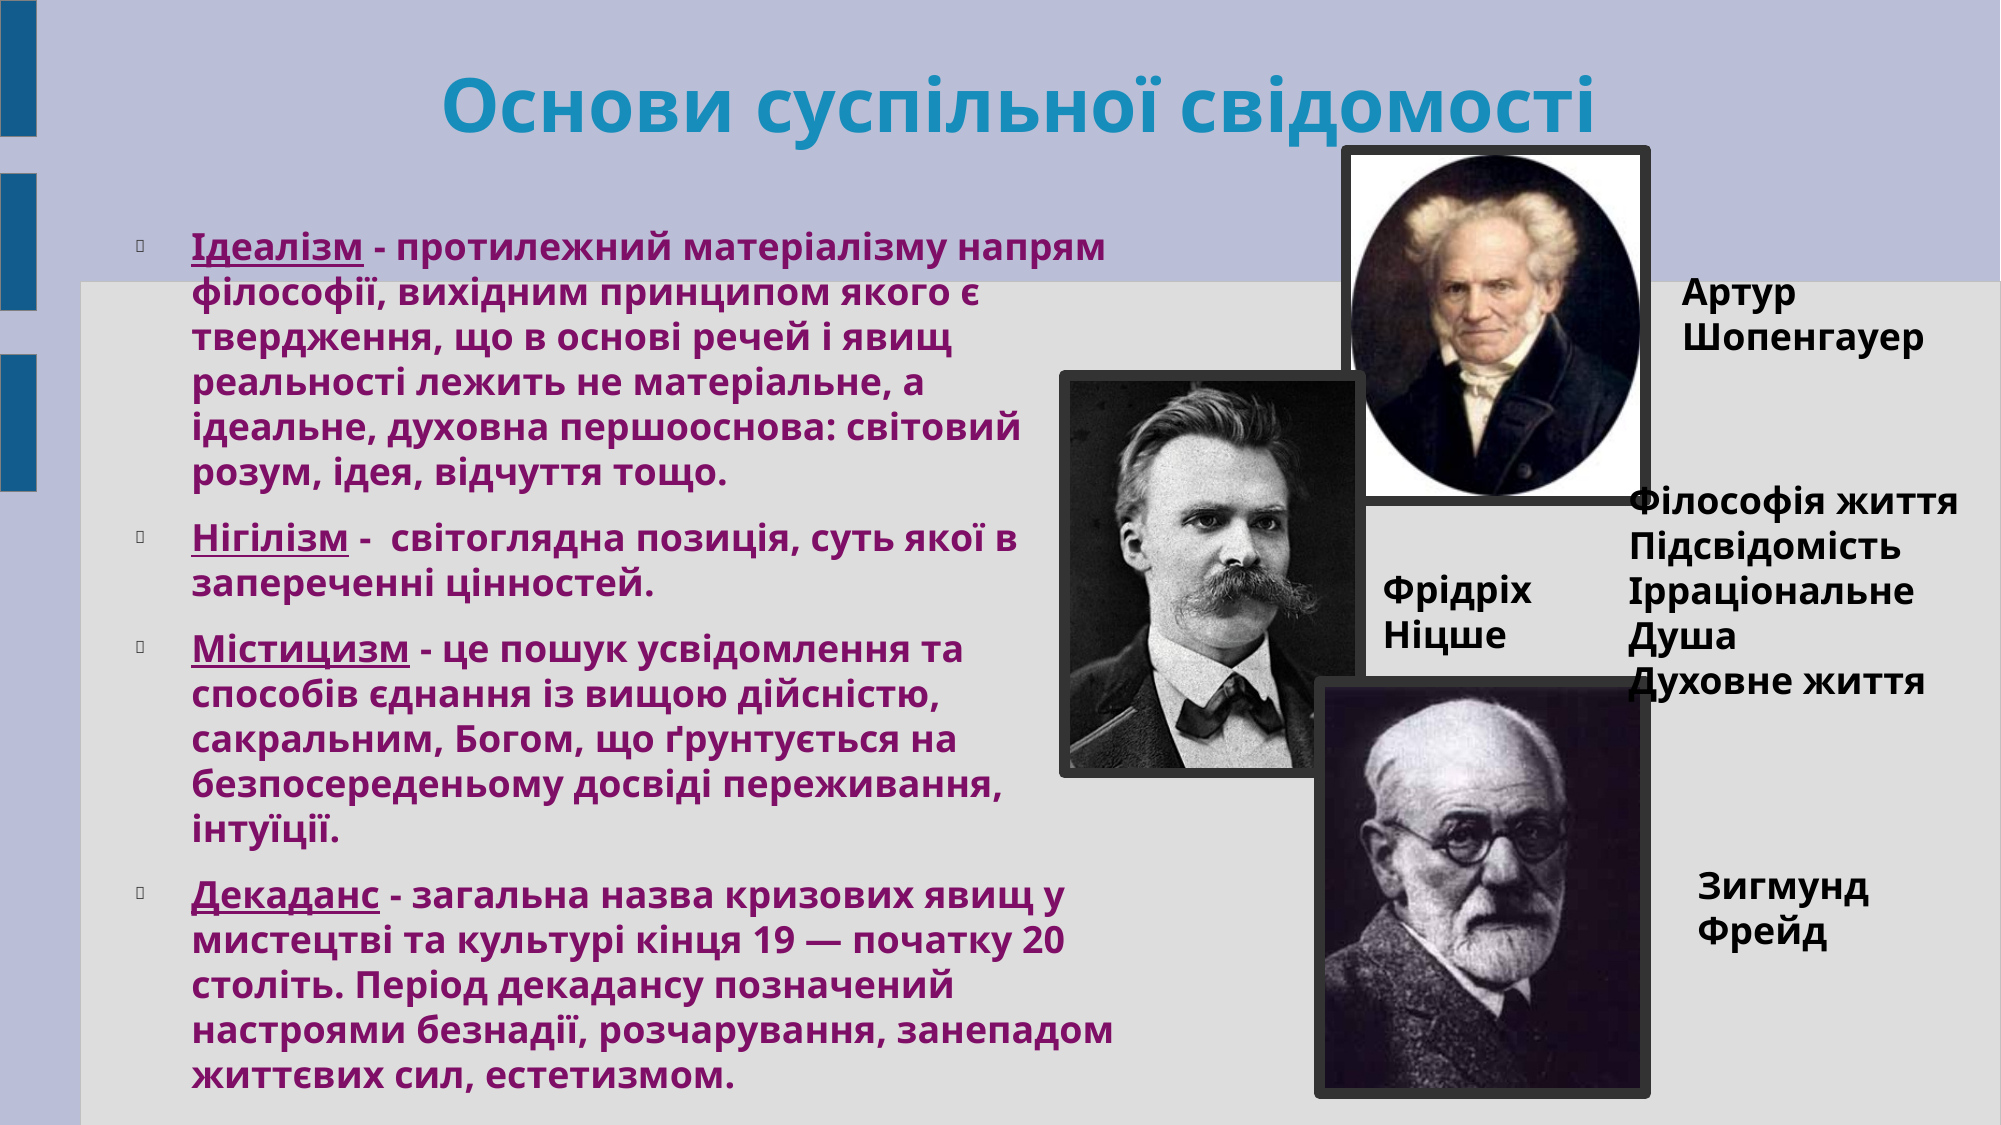

# Основи суспільної свідомості
Ідеалізм - протилежний матеріалізму напрям філософії, вихідним принципом якого є твердження, що в основі речей і явищ реальності лежить не матеріальне, а ідеальне, духовна першооснова: світовий розум, ідея, відчуття тощо.
Нігілізм - світоглядна позиція, суть якої в запереченні цінностей.
Містицизм - це пошук усвідомлення та способів єднання із вищою дійсністю, сакральним, Богом, що ґрунтується на безпосереденьому досвіді переживання, інтуїції.
Декаданс - загальна назва кризових явищ у мистецтві та культурі кінця 19 — початку 20 століть. Період декадансу позначений настроями безнадії, розчарування, занепадом життєвих сил, естетизмом.
Артур
Шопенгауер
Філософія життя
Підсвідомість
Ірраціональне
Душа
Духовне життя
Фрідріх
Ніцше
Зигмунд
Фрейд